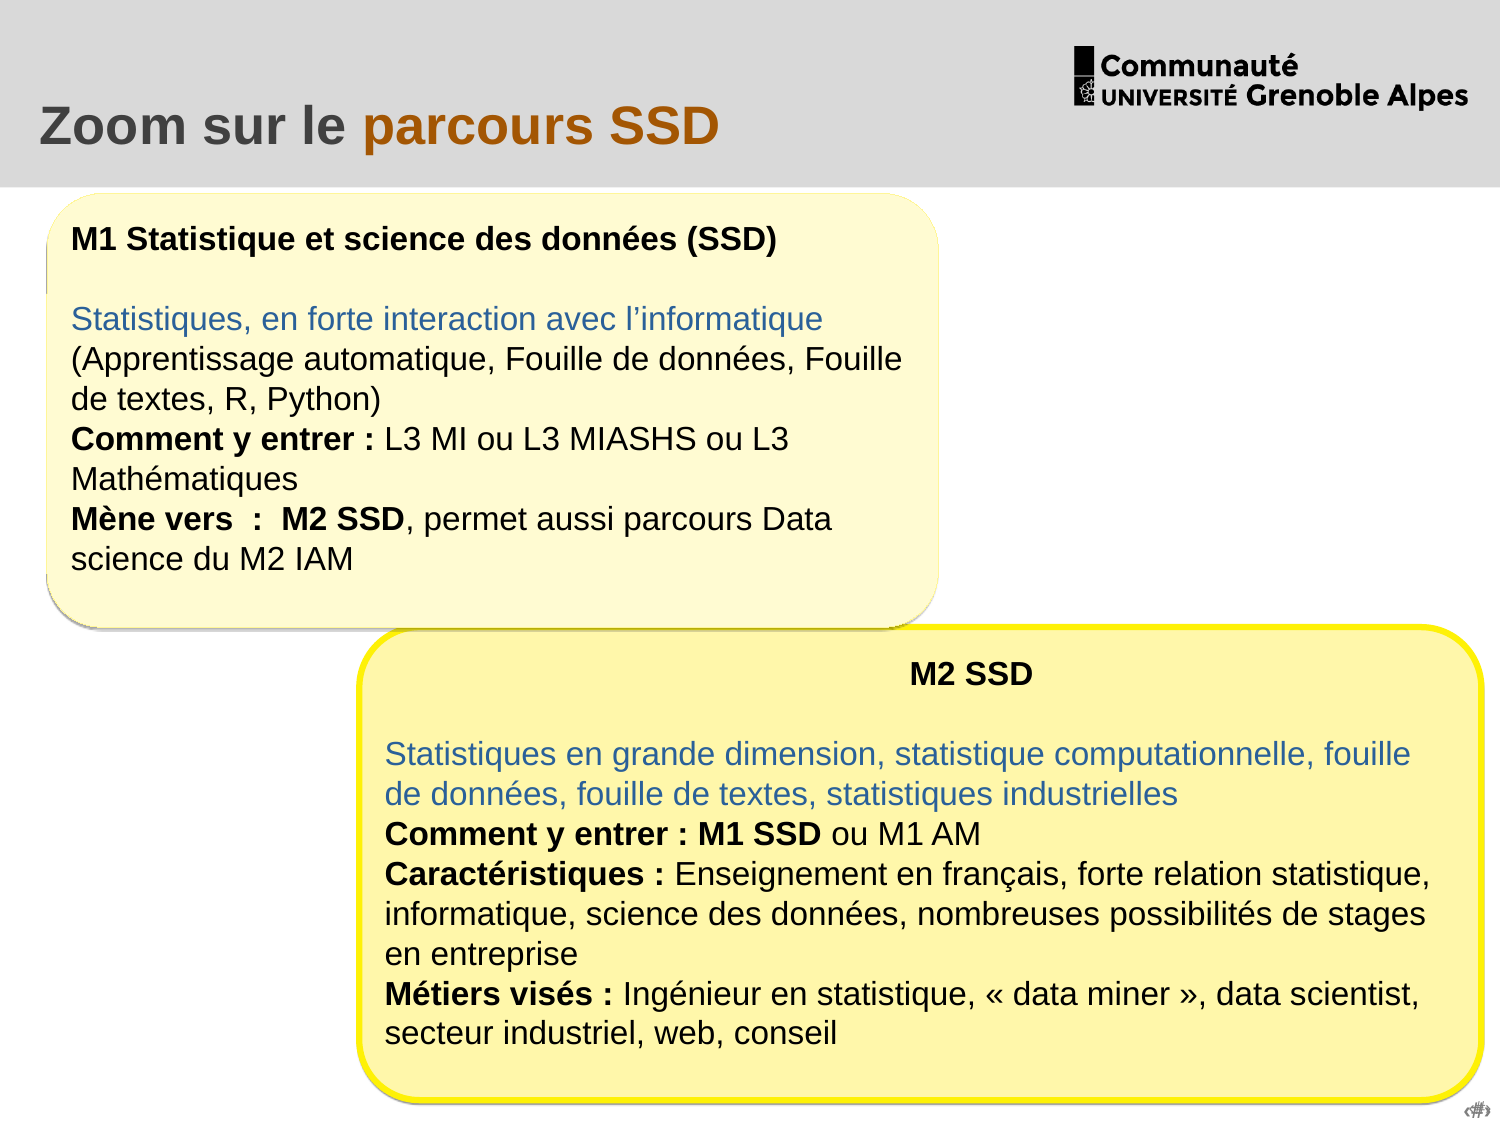

# Zoom sur le parcours SSD
M1 Statistique et science des données (SSD)
Statistiques, en forte interaction avec l’informatique (Apprentissage automatique, Fouille de données, Fouille de textes, R, Python)
Comment y entrer : L3 MI ou L3 MIASHS ou L3 Mathématiques
Mène vers : M2 SSD, permet aussi parcours Data science du M2 IAM
M2 SSD
Statistiques en grande dimension, statistique computationnelle, fouille de données, fouille de textes, statistiques industrielles
Comment y entrer : M1 SSD ou M1 AM
Caractéristiques : Enseignement en français, forte relation statistique, informatique, science des données, nombreuses possibilités de stages en entreprise
Métiers visés : Ingénieur en statistique, « data miner », data scientist, secteur industriel, web, conseil